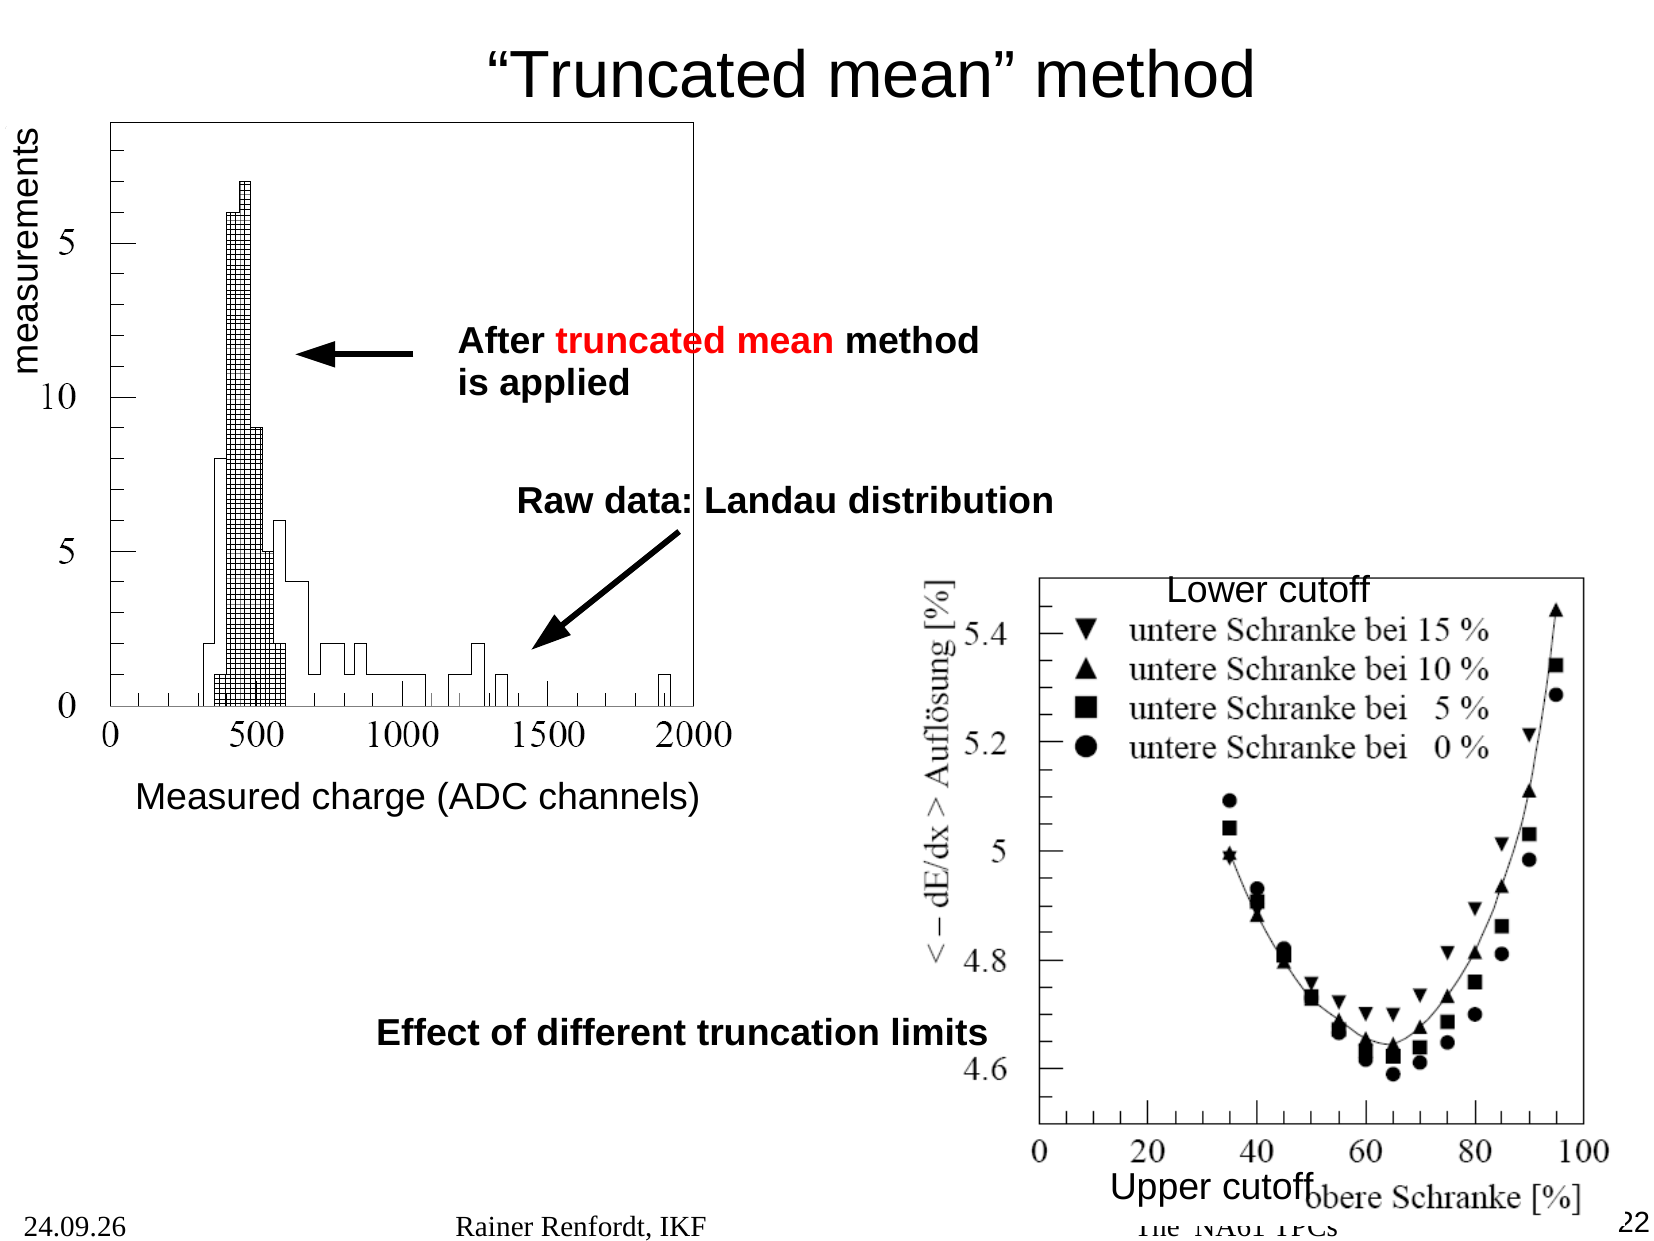

“Truncated mean” method
measurements
After truncated mean method
is applied
Raw data: Landau distribution
Lower cutoff
Measured charge (ADC channels)
Effect of different truncation limits
Upper cutoff